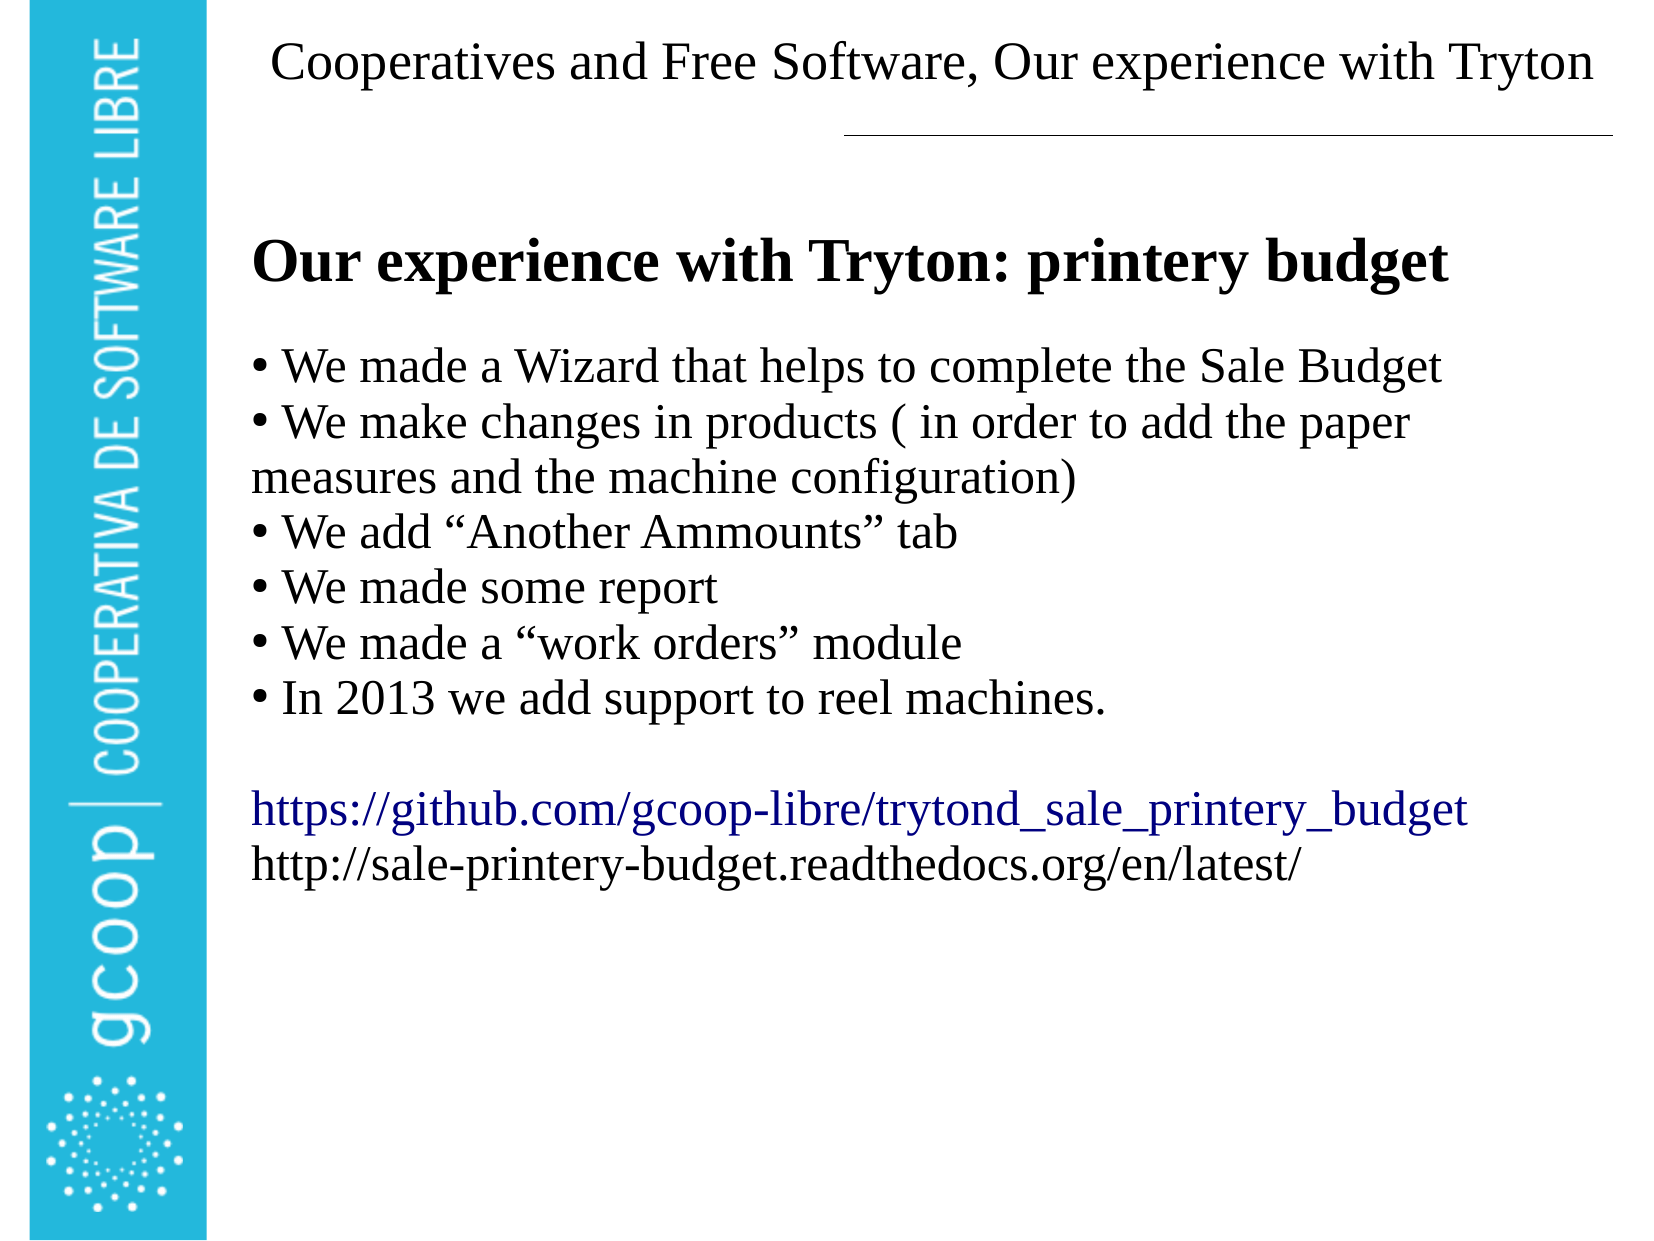

Cooperatives and Free Software, Our experience with Tryton
Our experience with Tryton: printery budget
 We made a Wizard that helps to complete the Sale Budget
 We make changes in products ( in order to add the paper measures and the machine configuration)
 We add “Another Ammounts” tab
 We made some report
 We made a “work orders” module
 In 2013 we add support to reel machines.
https://github.com/gcoop-libre/trytond_sale_printery_budget
http://sale-printery-budget.readthedocs.org/en/latest/